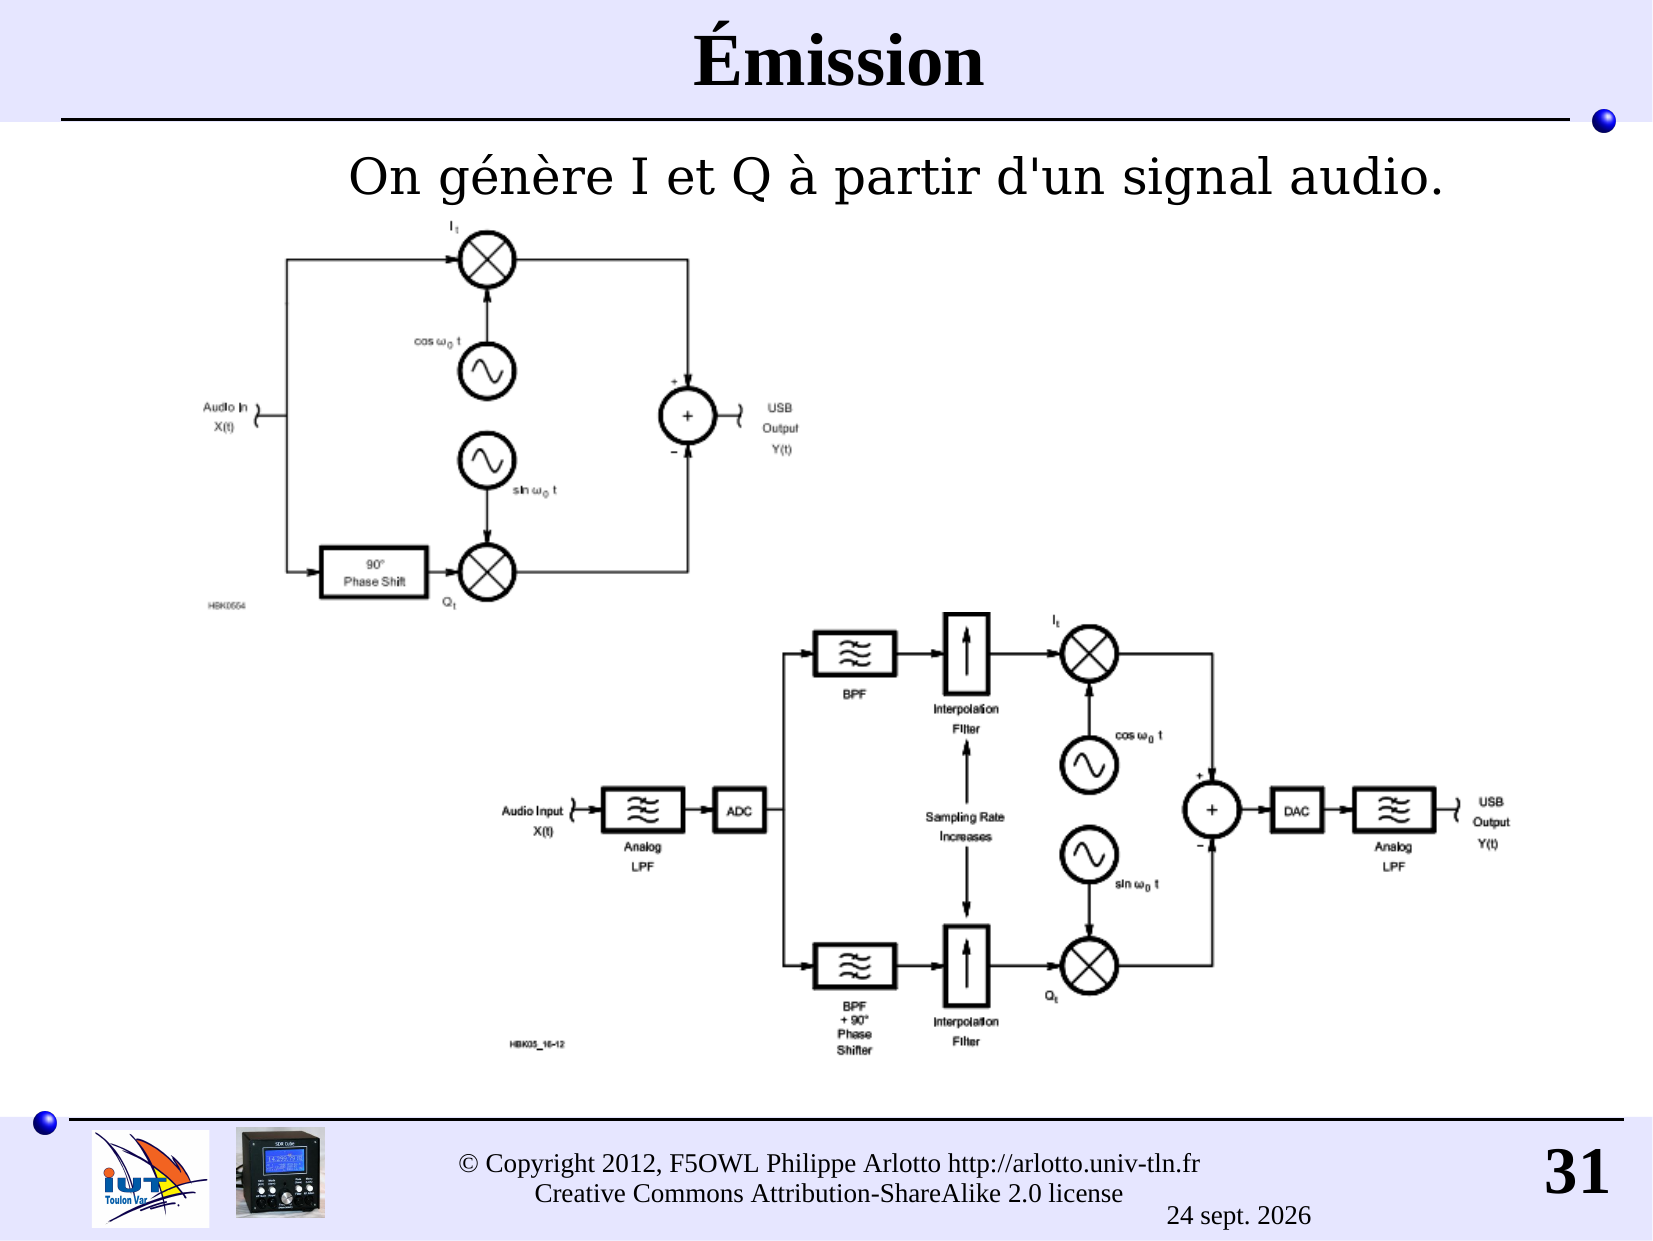

# Émission
On génère I et Q à partir d'un signal audio.